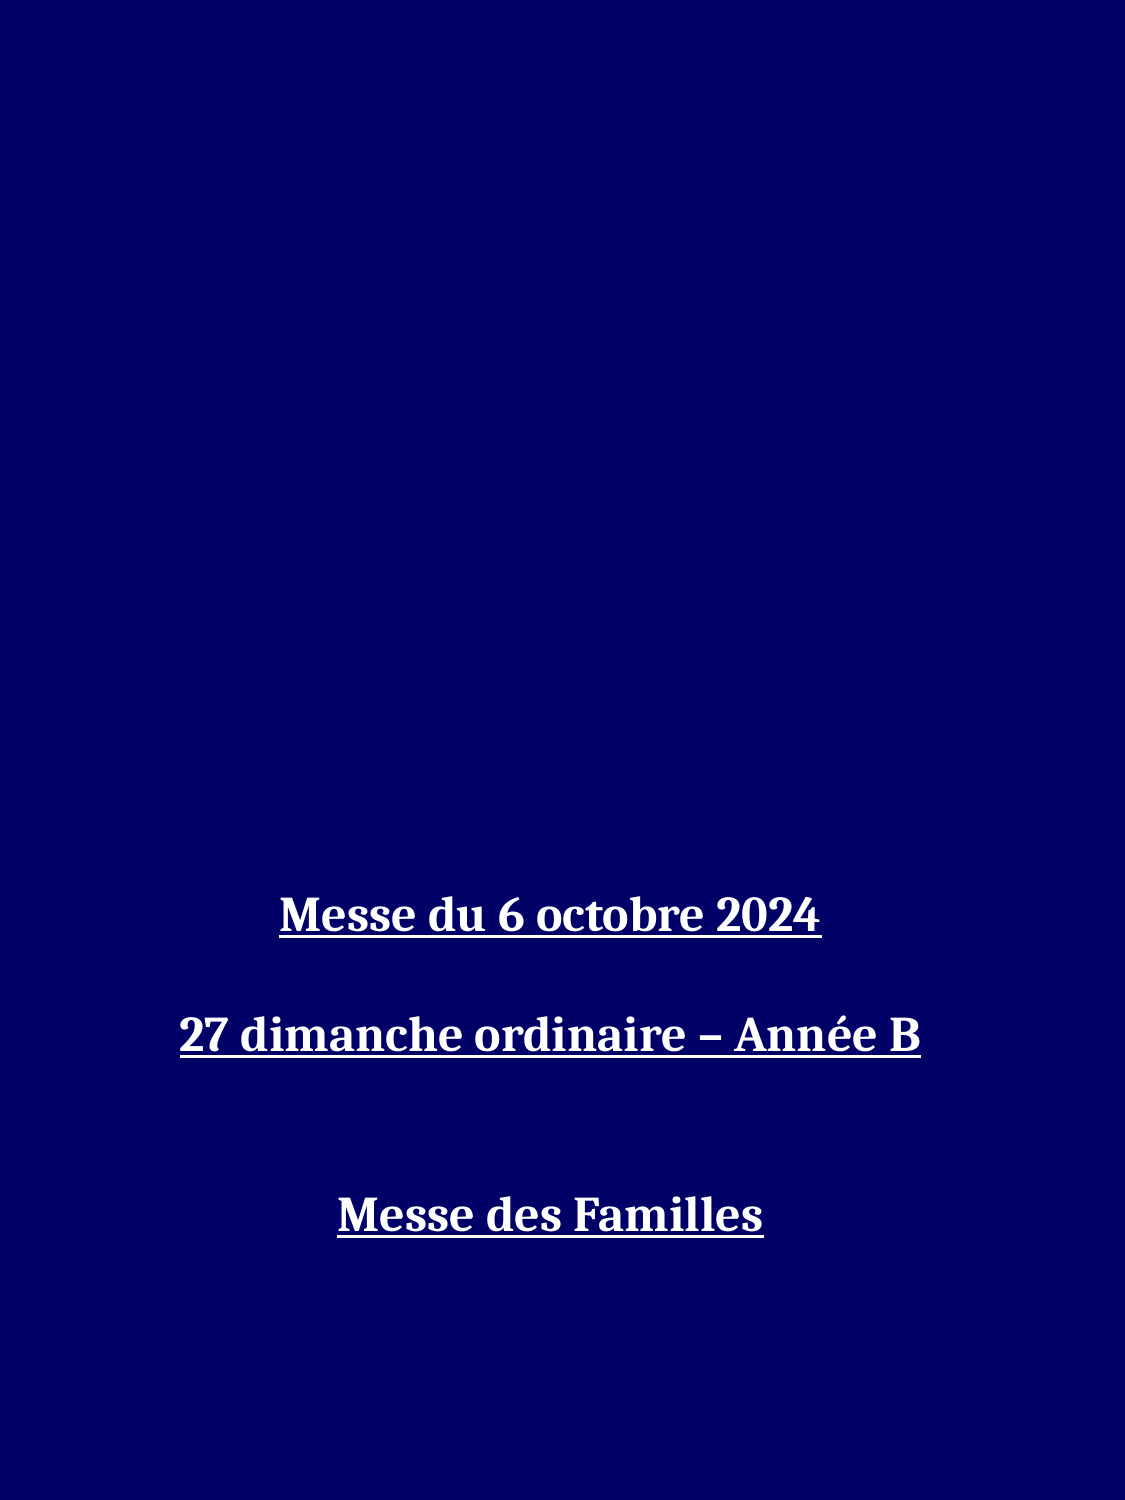

Messe du 6 octobre 2024
27 dimanche ordinaire – Année B
Messe des Familles